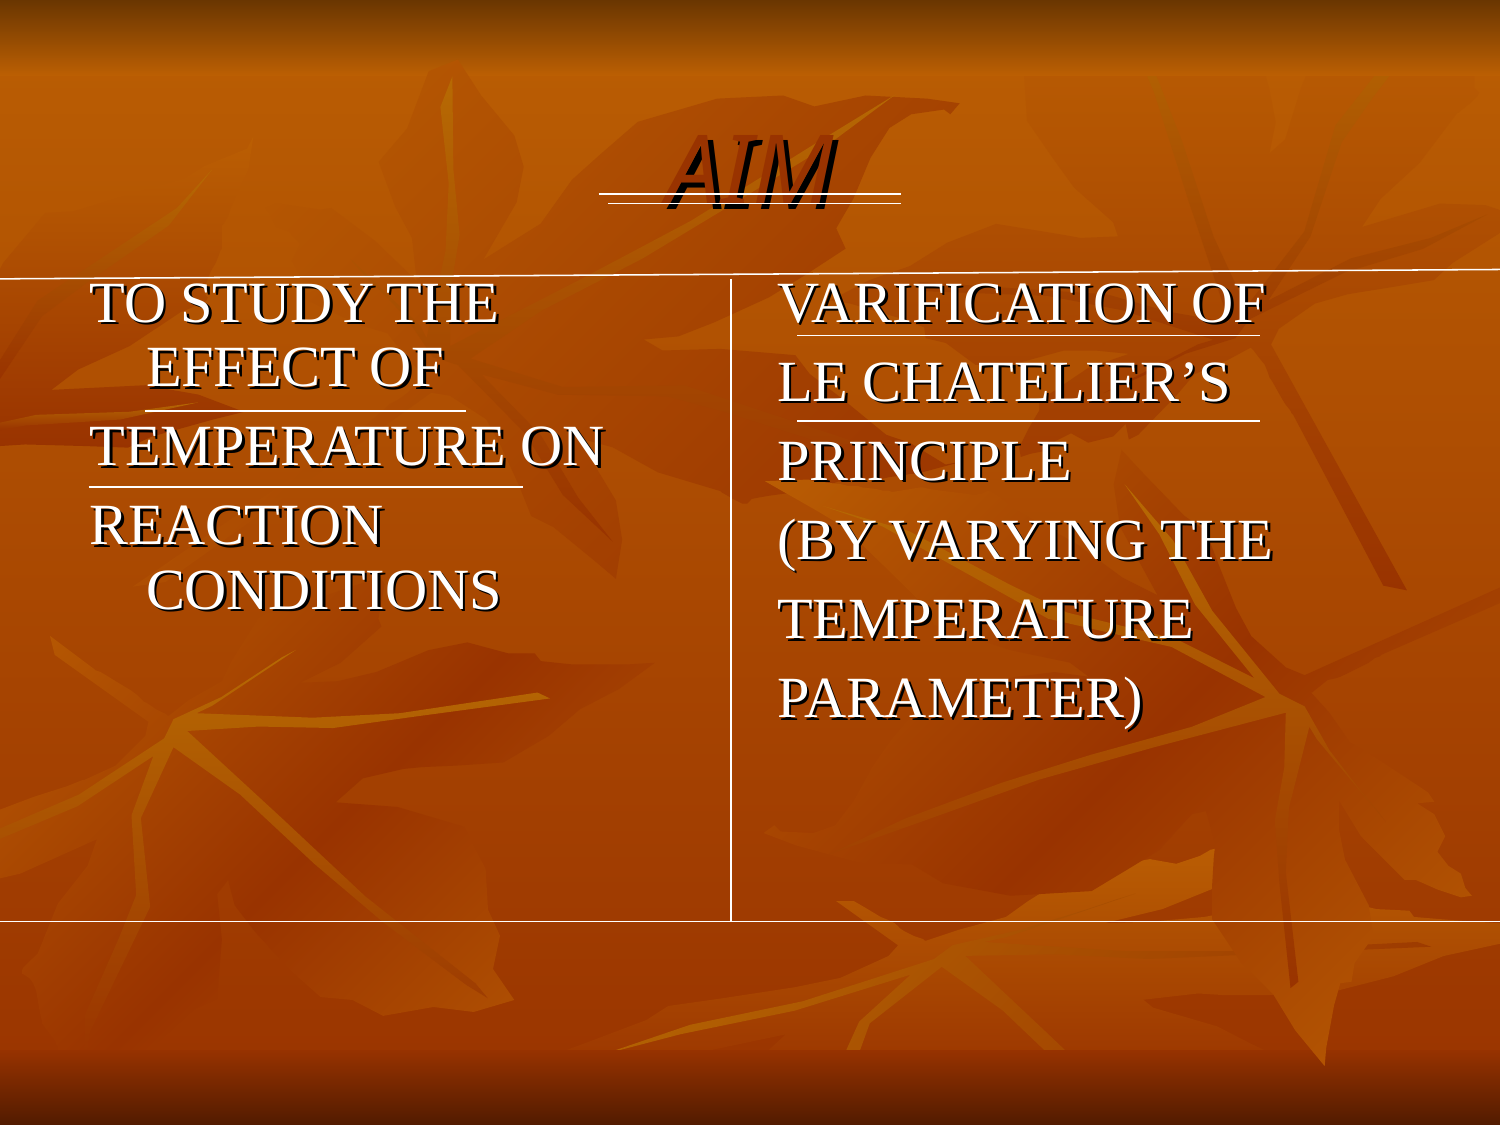

# AIM
TO STUDY THE EFFECT OF
TEMPERATURE ON
REACTION CONDITIONS
VARIFICATION OF
LE CHATELIER’S
PRINCIPLE
(BY VARYING THE
TEMPERATURE
PARAMETER)